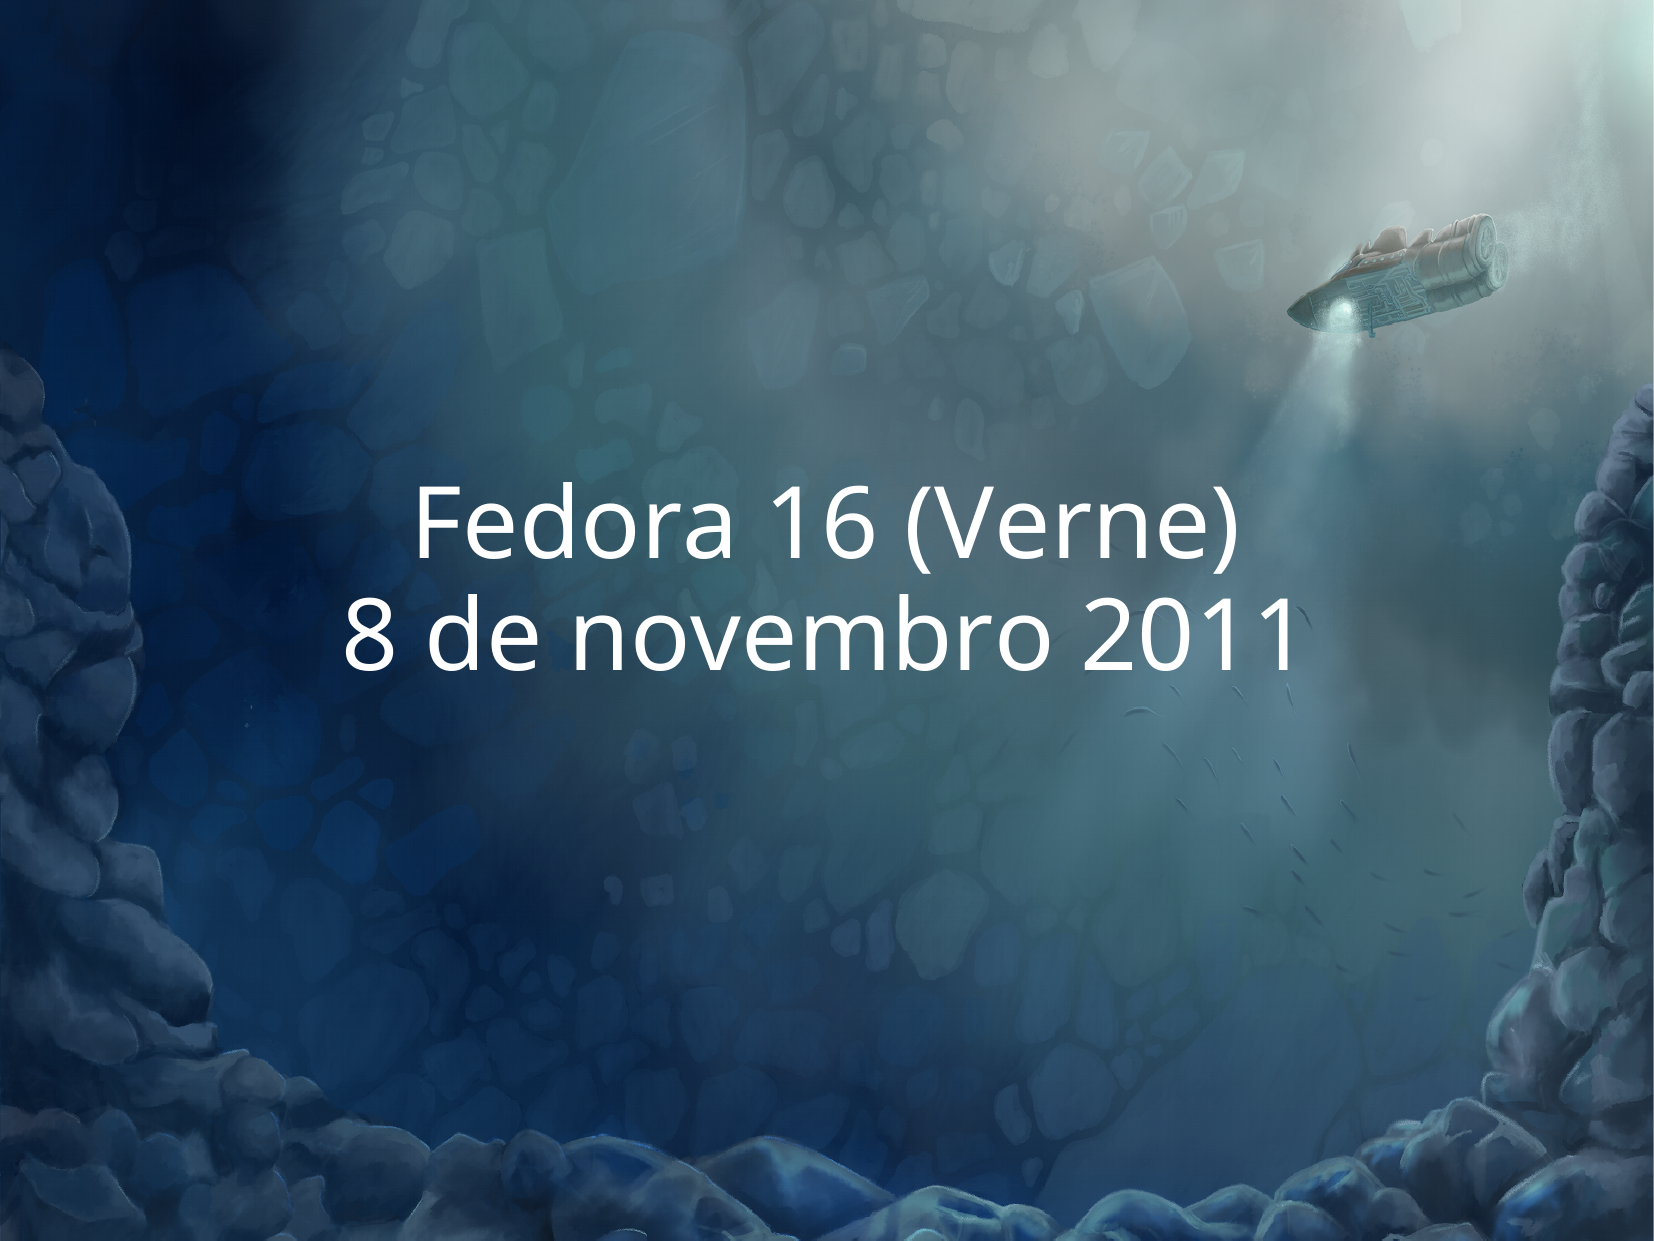

# Fedora 16 (Verne)
8 de novembro 2011